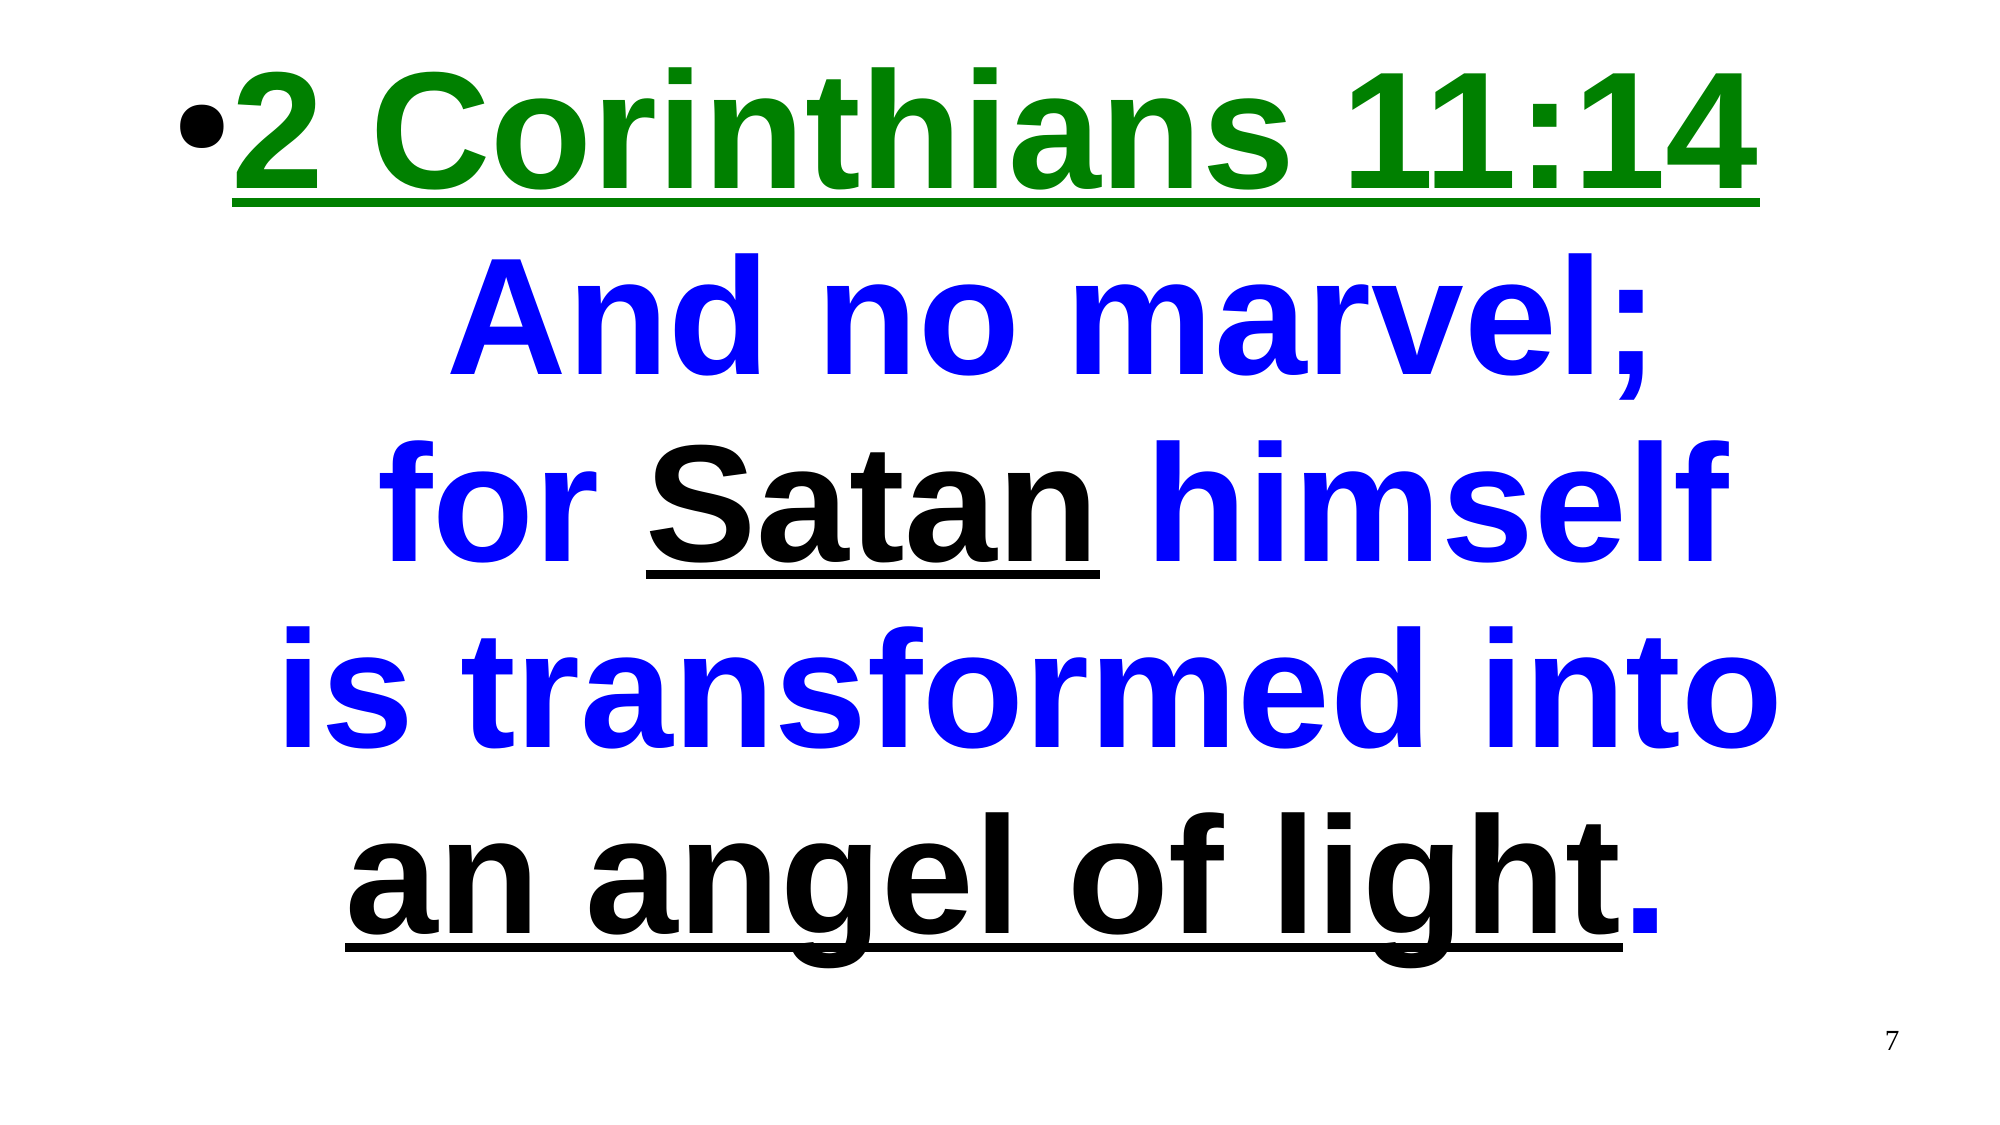

# 2 Corinthians 11:14  And no marvel; for Satan himself is transformed into an angel of light.
7